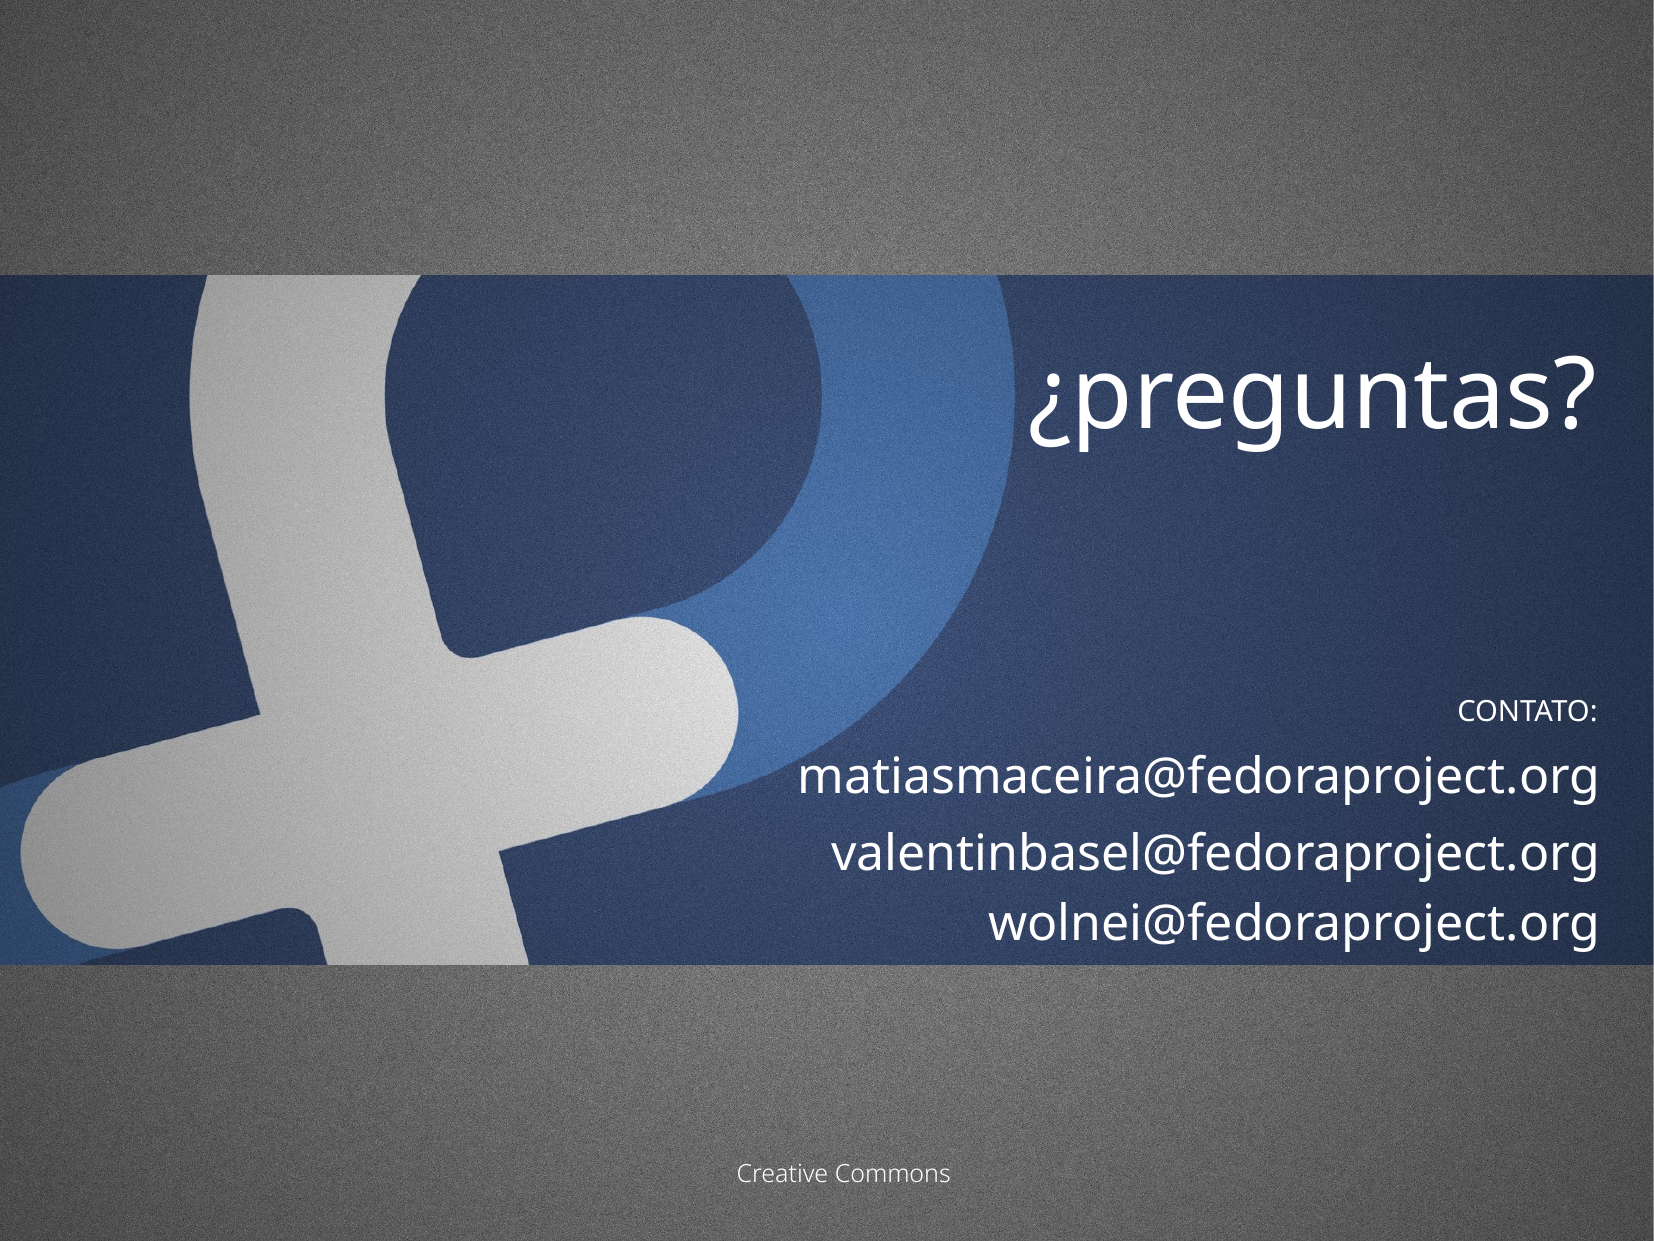

# ¿preguntas?
CONTATO:
matiasmaceira@fedoraproject.org
valentinbasel@fedoraproject.org
wolnei@fedoraproject.org
Creative Commons